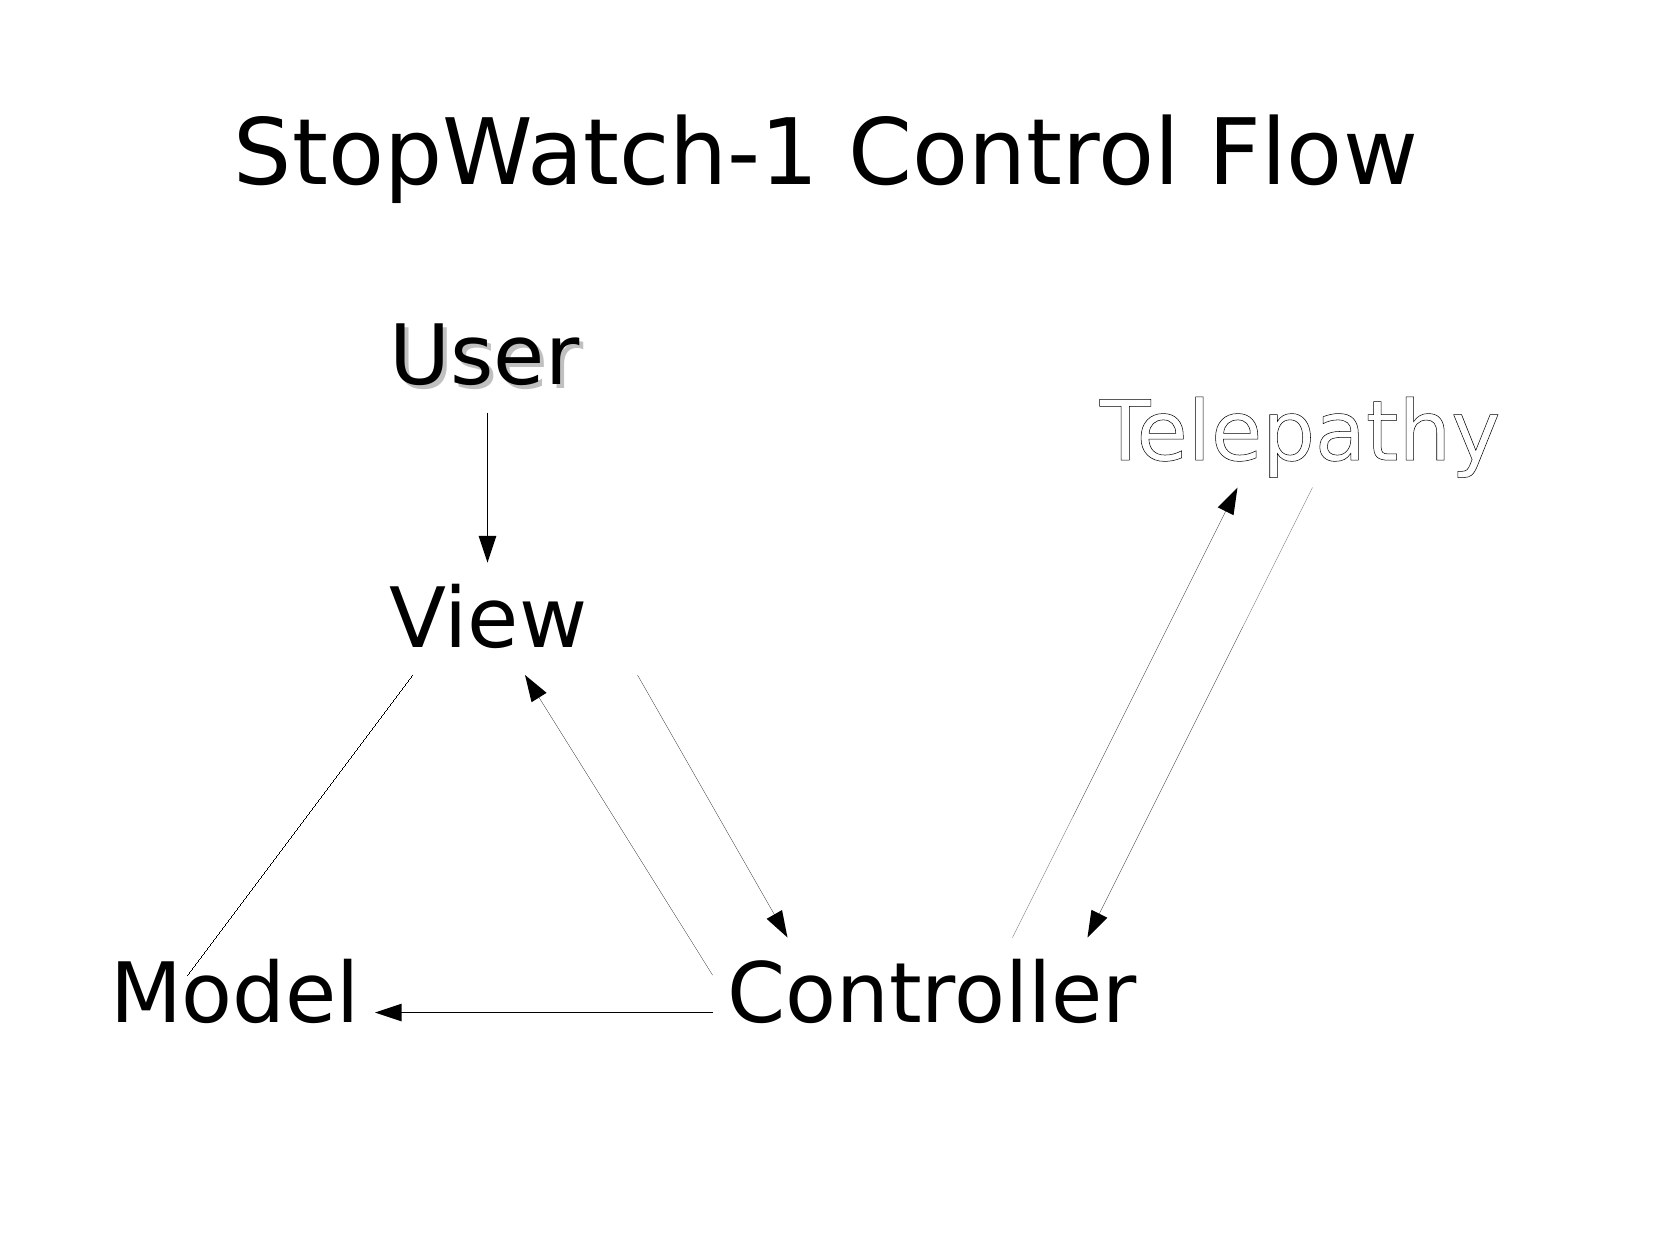

# StopWatch-1 Control Flow
User
Telepathy
View
Controller
Model